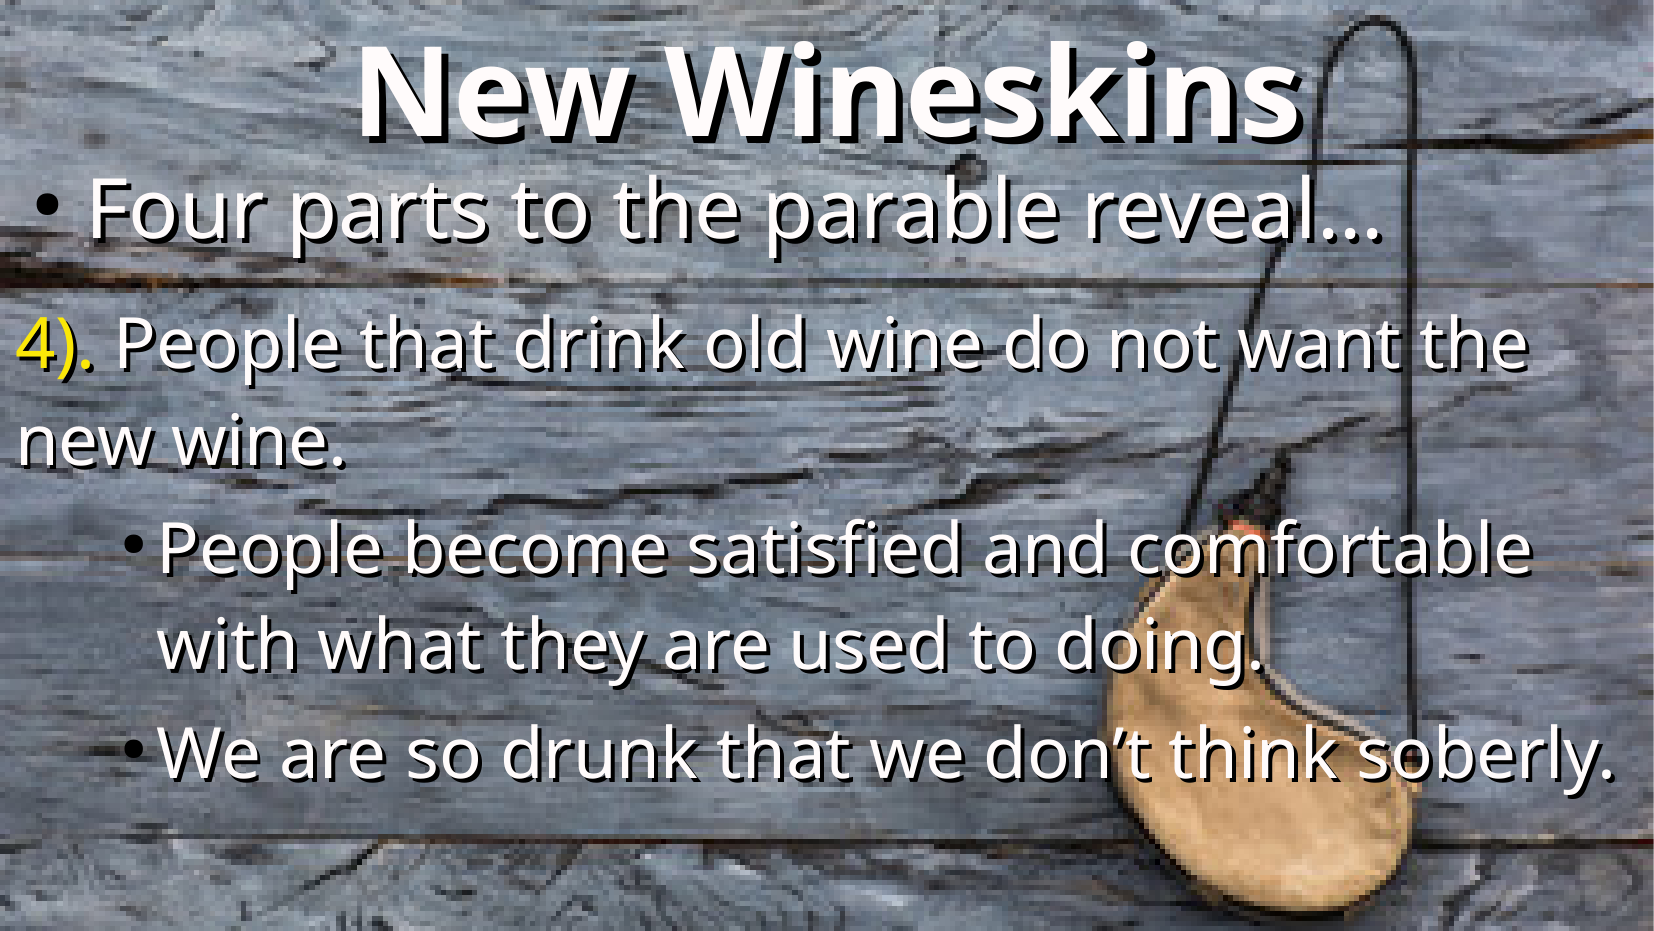

# New Wineskins
Four parts to the parable reveal...
4). People that drink old wine do not want the new wine.
People become satisfied and comfortable with what they are used to doing.
We are so drunk that we don’t think soberly.